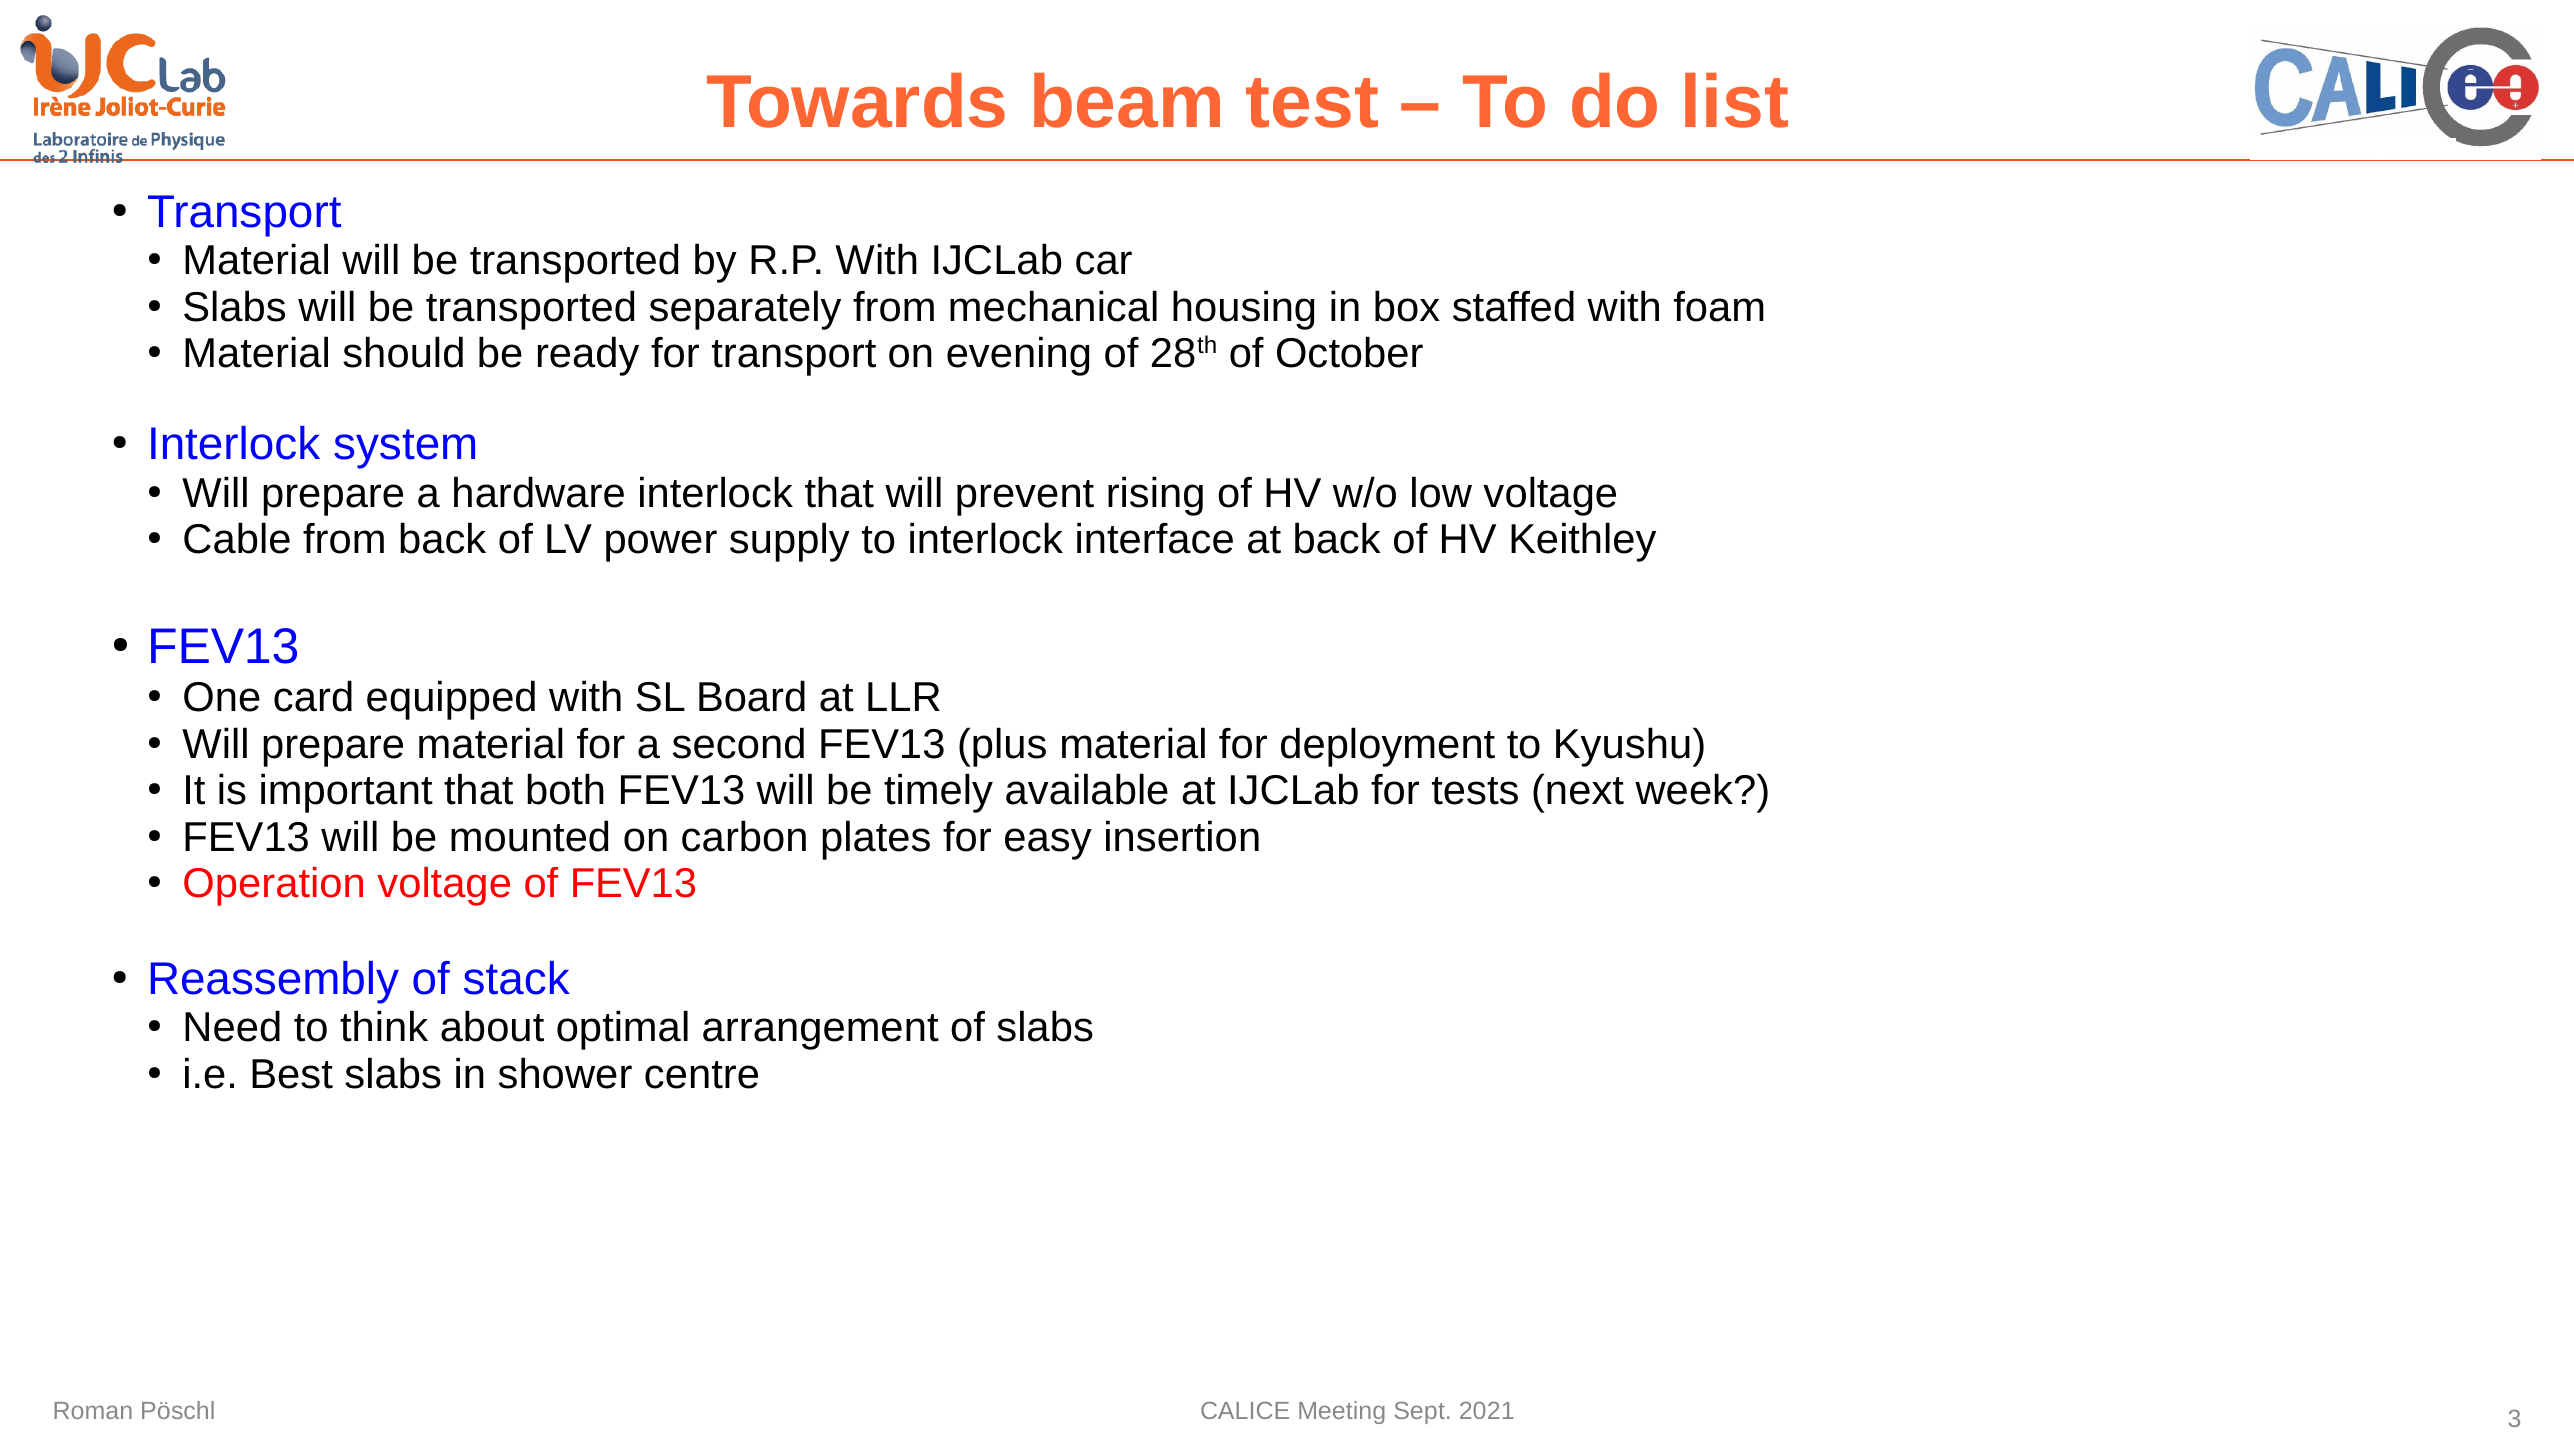

# Towards beam test – To do list
Transport
Material will be transported by R.P. With IJCLab car
Slabs will be transported separately from mechanical housing in box staffed with foam
Material should be ready for transport on evening of 28th of October
Interlock system
Will prepare a hardware interlock that will prevent rising of HV w/o low voltage
Cable from back of LV power supply to interlock interface at back of HV Keithley
FEV13
One card equipped with SL Board at LLR
Will prepare material for a second FEV13 (plus material for deployment to Kyushu)
It is important that both FEV13 will be timely available at IJCLab for tests (next week?)
FEV13 will be mounted on carbon plates for easy insertion
Operation voltage of FEV13
Reassembly of stack
Need to think about optimal arrangement of slabs
i.e. Best slabs in shower centre